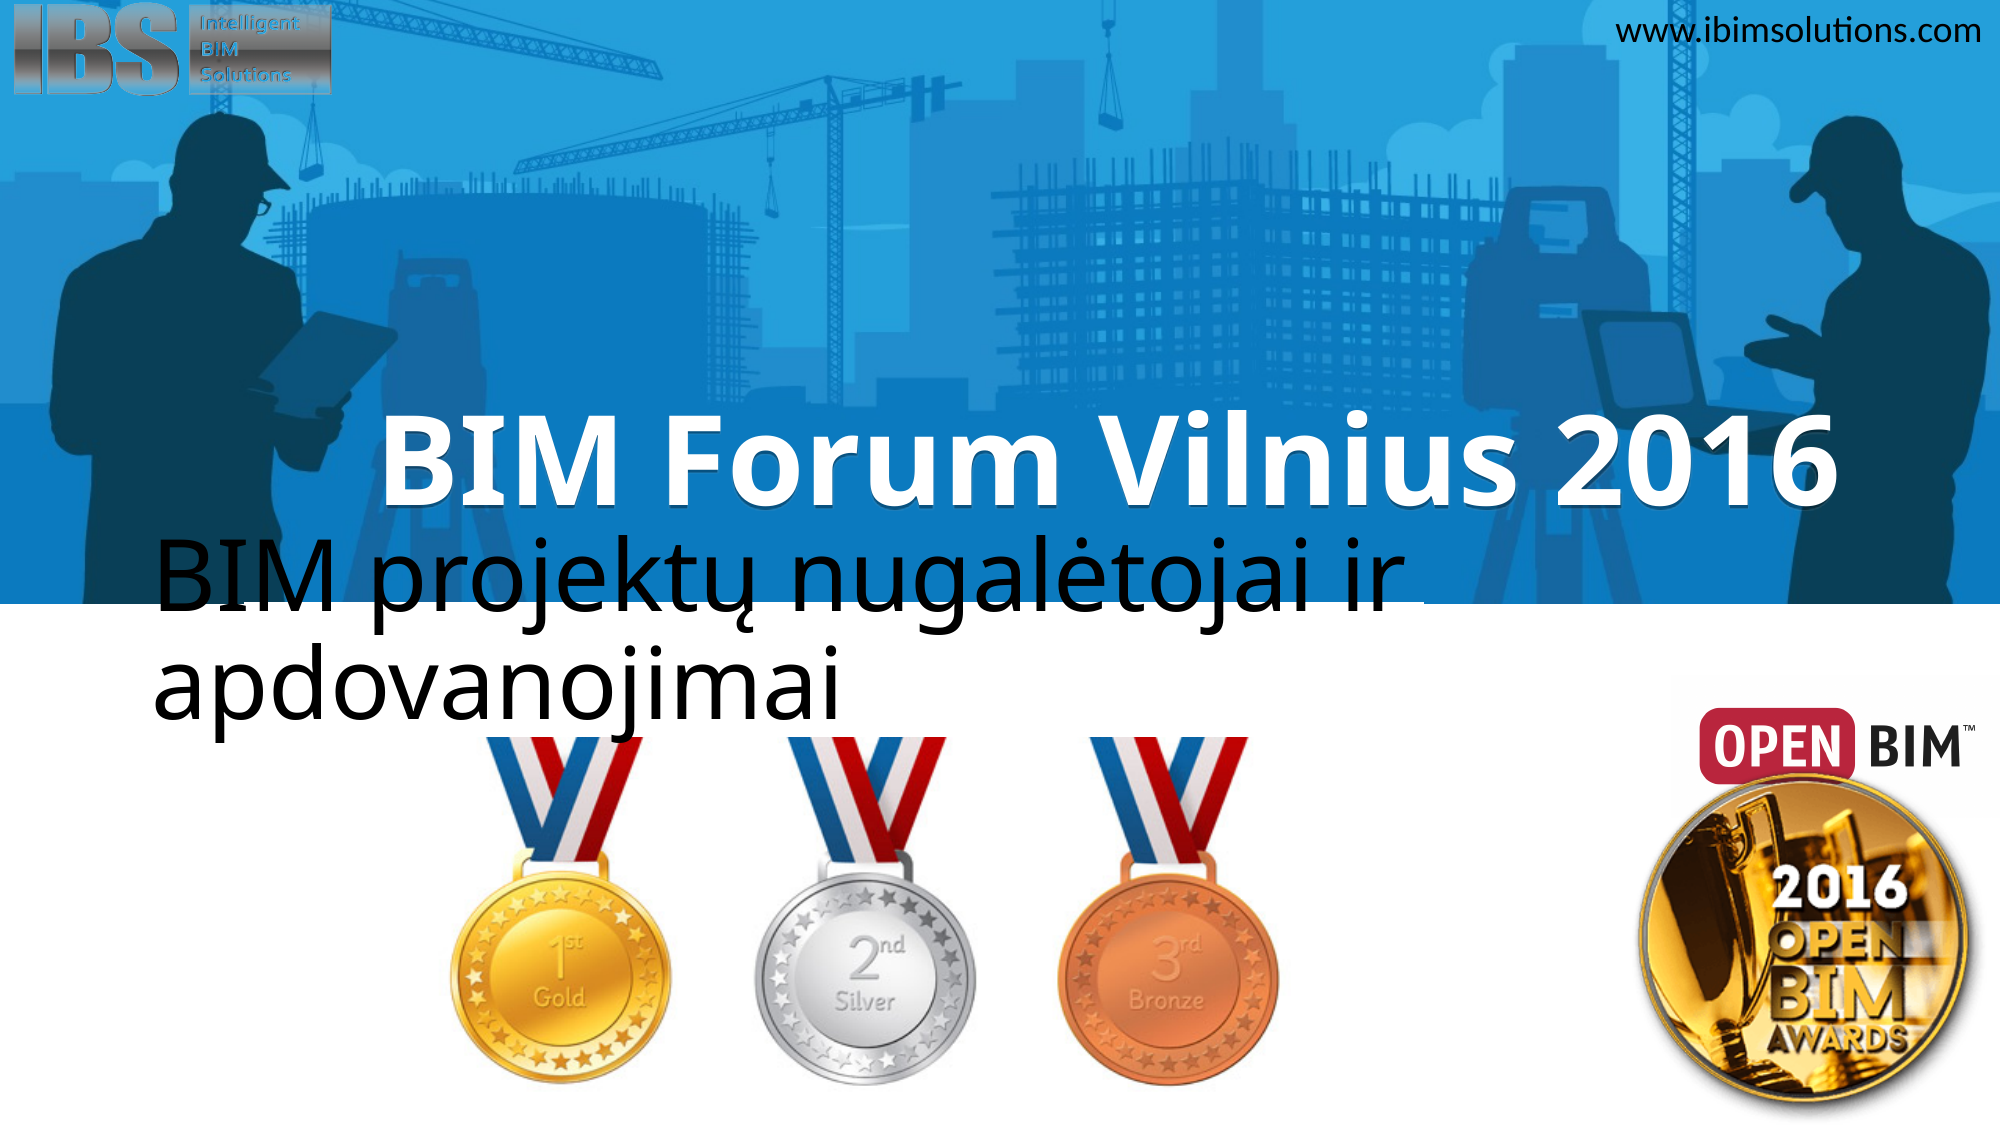

www.ibimsolutions.com
# BIM projektų nugalėtojai ir apdovanojimai
BIM Forum Vilnius 2016